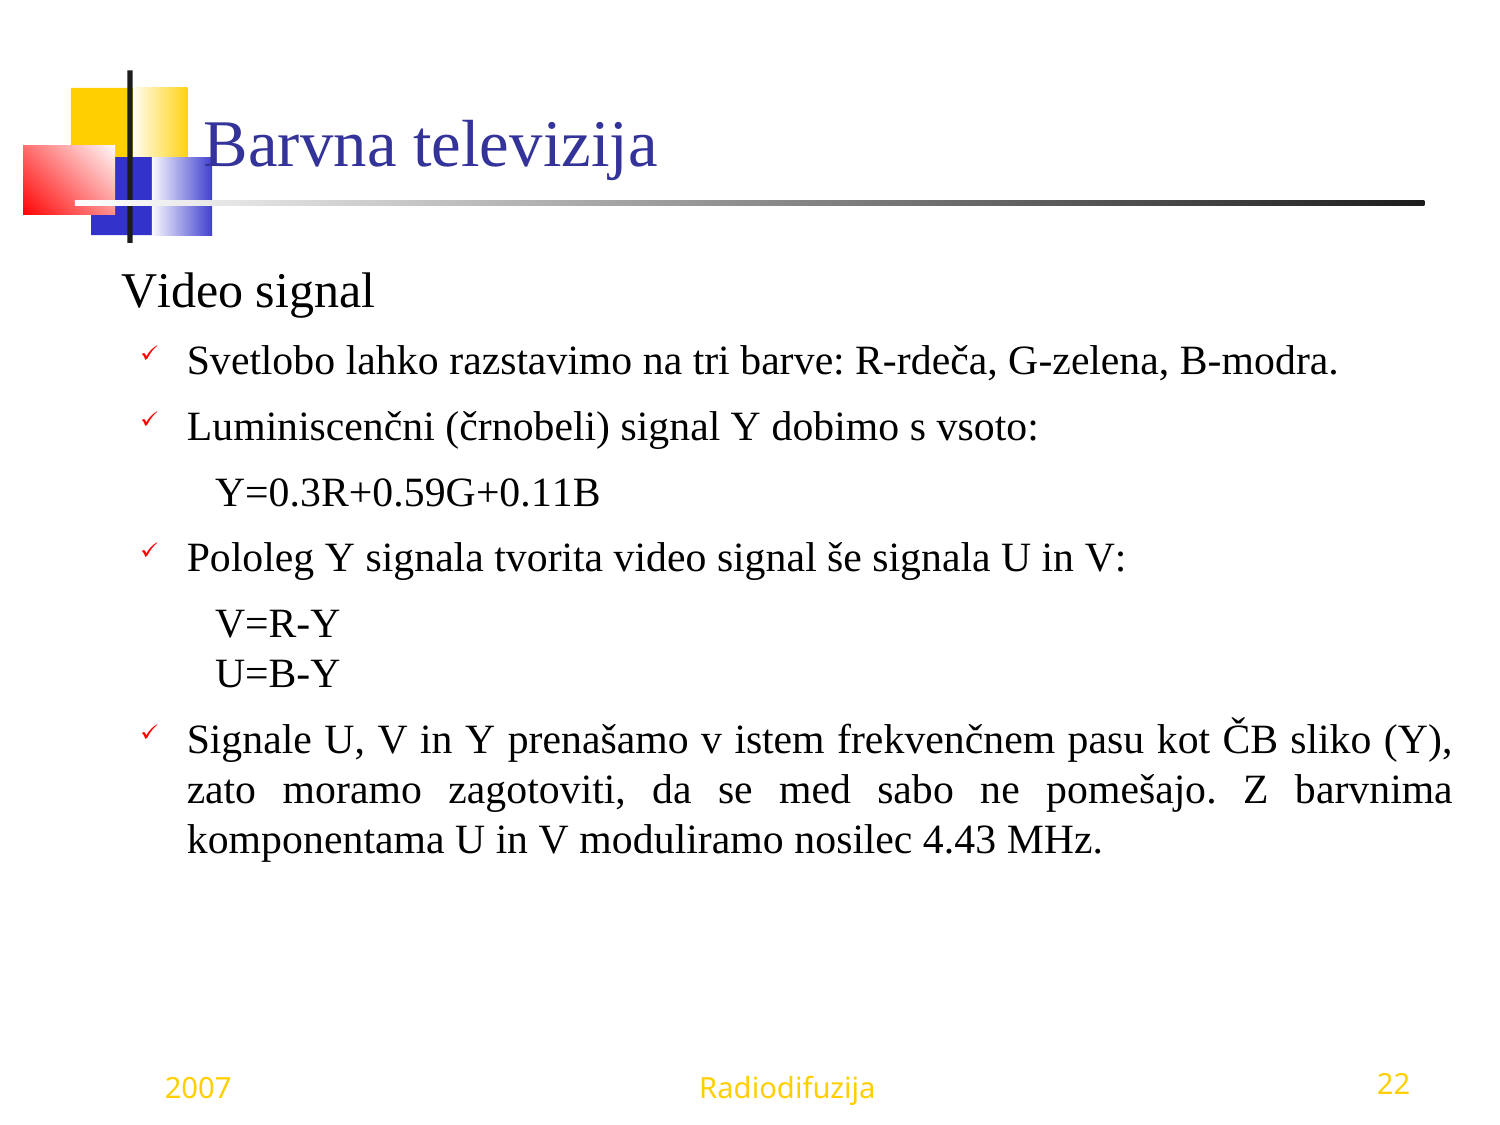

# Barvna televizija
	Video signal
Svetlobo lahko razstavimo na tri barve: R-rdeča, G-zelena, B-modra.
Luminiscenčni (črnobeli) signal Y dobimo s vsoto:
		Y=0.3R+0.59G+0.11B
Pololeg Y signala tvorita video signal še signala U in V:
		V=R-Y
	U=B-Y
Signale U, V in Y prenašamo v istem frekvenčnem pasu kot ČB sliko (Y), zato moramo zagotoviti, da se med sabo ne pomešajo. Z barvnima komponentama U in V moduliramo nosilec 4.43 MHz.
2007
Radiodifuzija